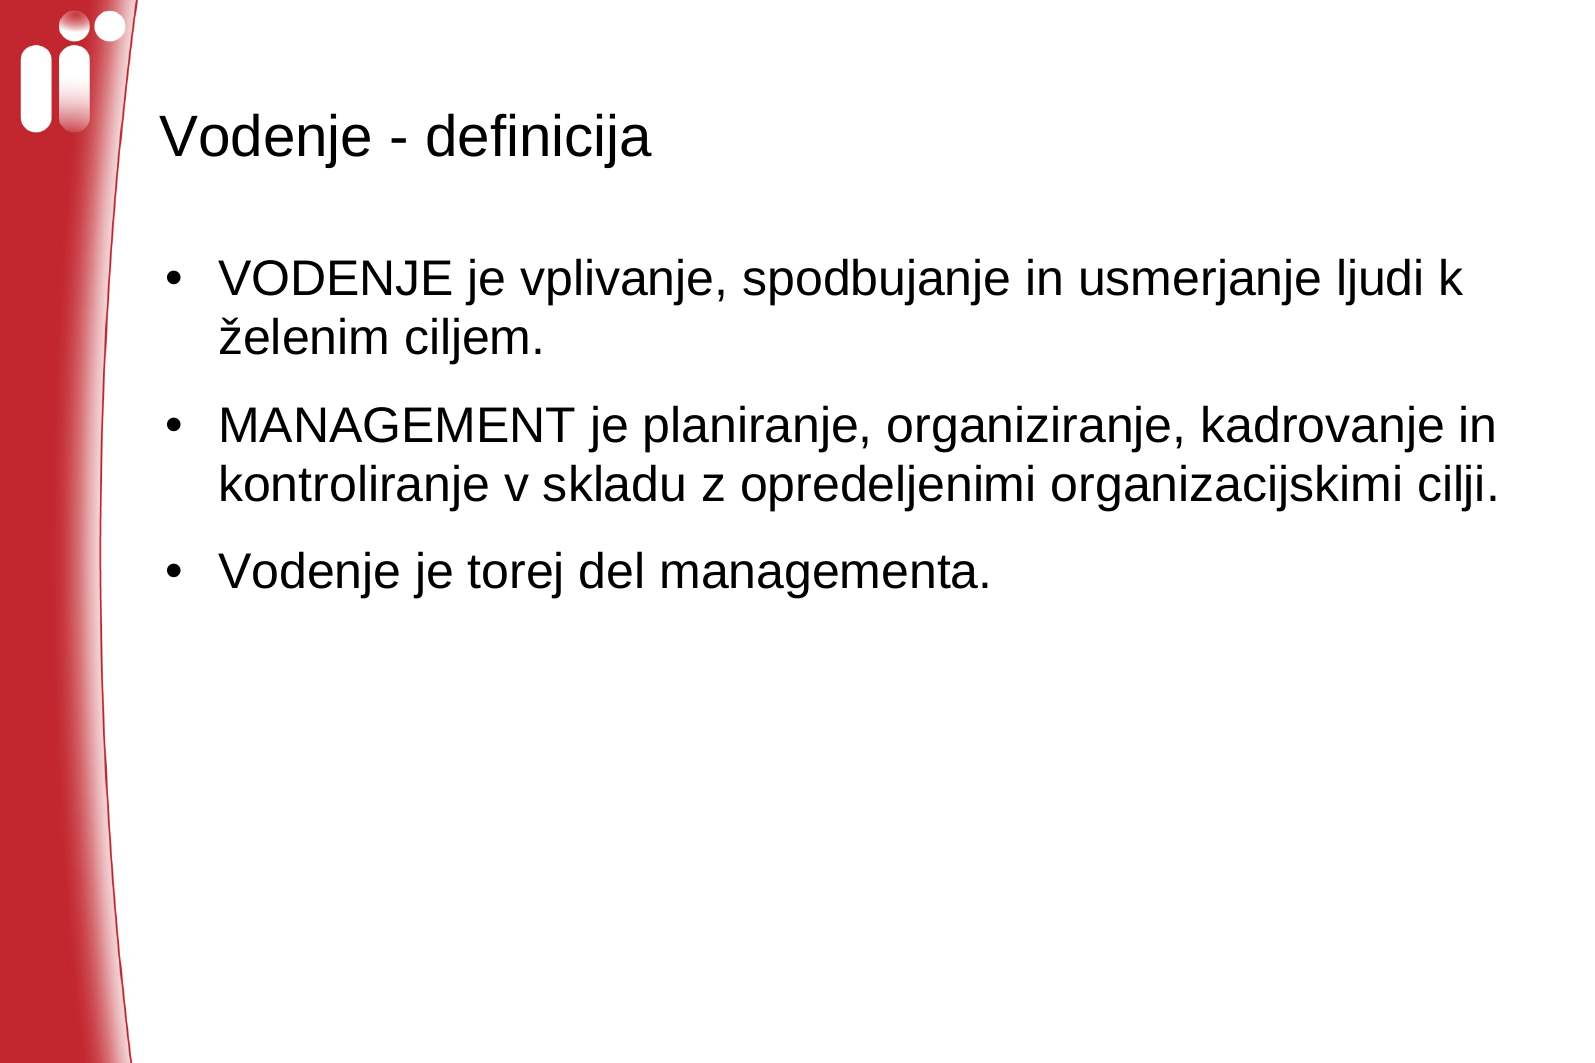

# Vodenje - definicija
VODENJE je vplivanje, spodbujanje in usmerjanje ljudi k želenim ciljem.
MANAGEMENT je planiranje, organiziranje, kadrovanje in kontroliranje v skladu z opredeljenimi organizacijskimi cilji.
Vodenje je torej del managementa.